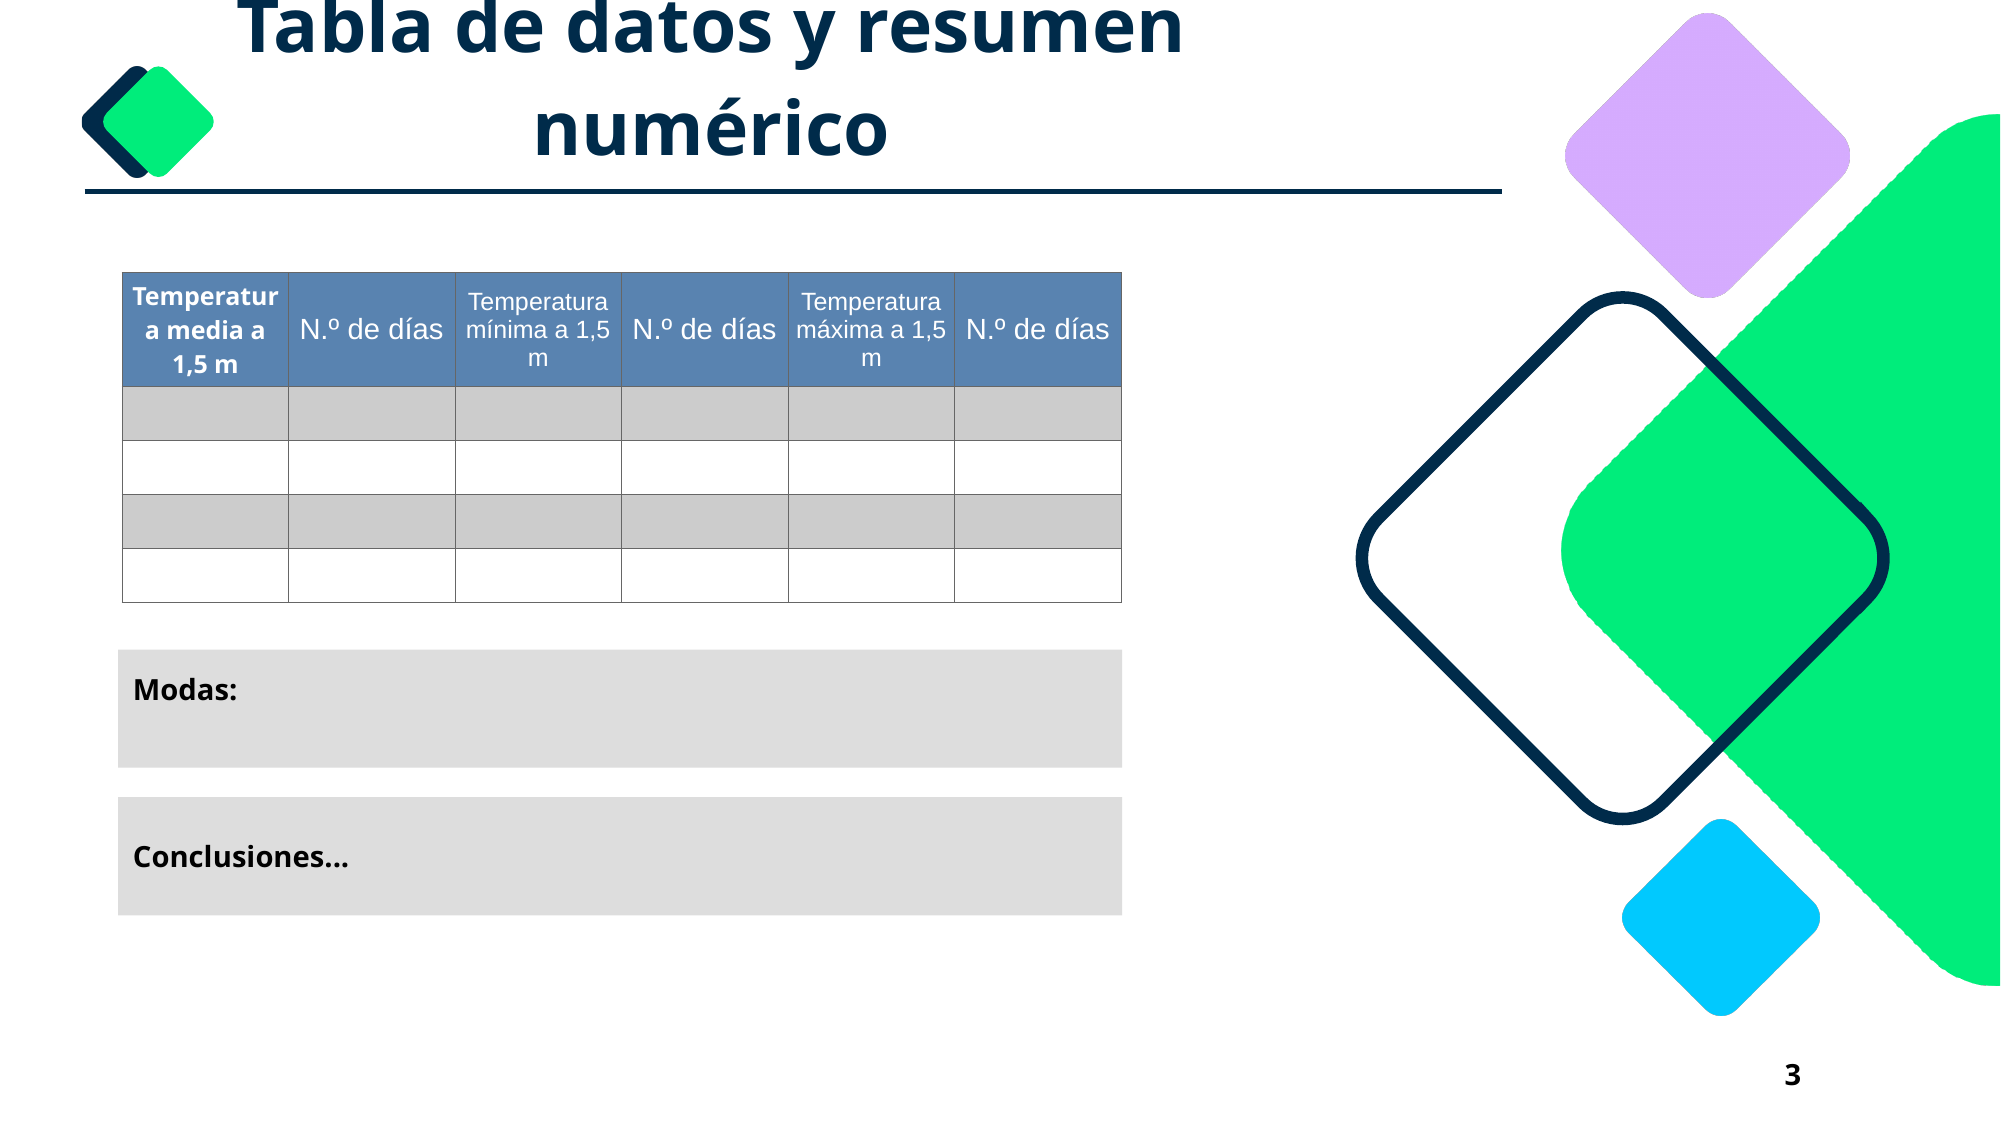

# Tabla de datos y resumen numérico
| Temperatura media a 1,5 m | N.º de días | Temperatura mínima a 1,5 m | N.º de días | Temperatura máxima a 1,5 m | N.º de días |
| --- | --- | --- | --- | --- | --- |
| | | | | | |
| | | | | | |
| | | | | | |
| | | | | | |
Modas:
Conclusiones...